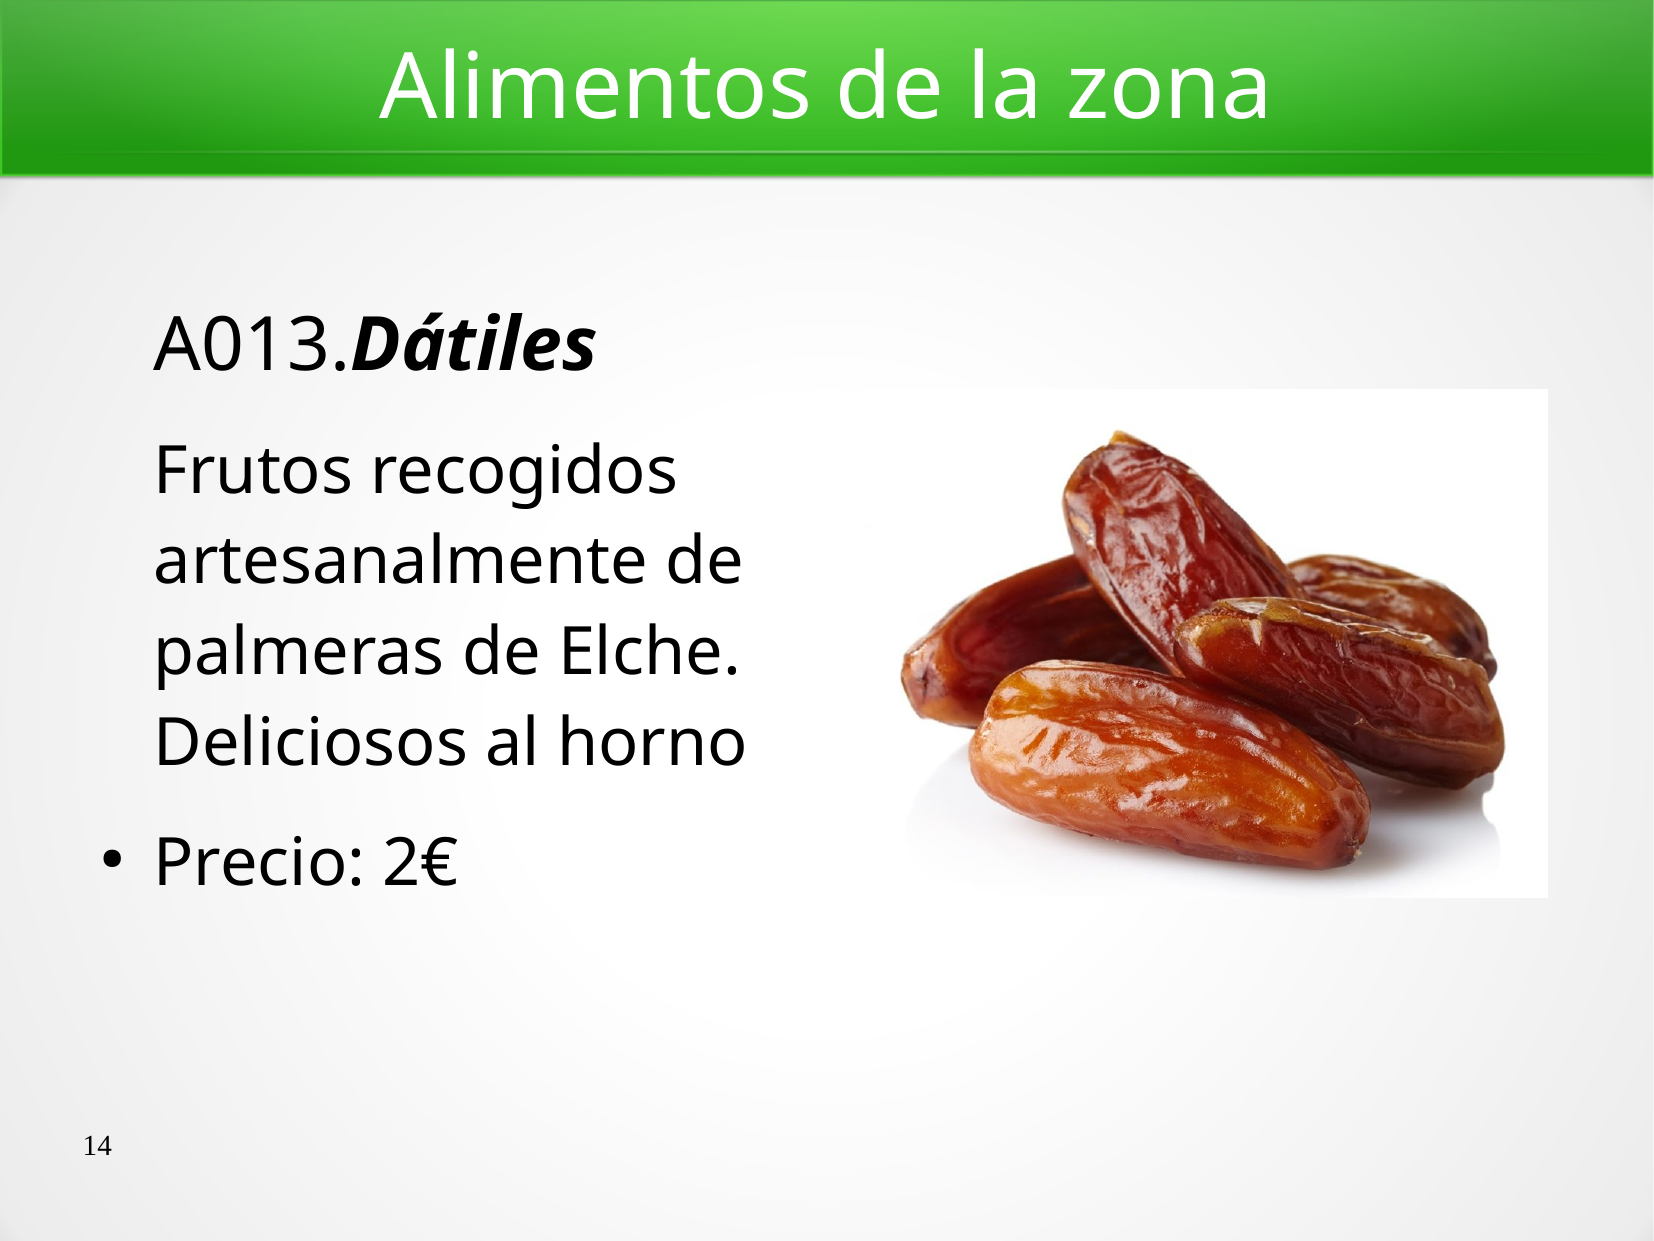

# Alimentos de la zona
A013.Dátiles
Frutos recogidos artesanalmente de palmeras de Elche. Deliciosos al horno
Precio: 2€
14